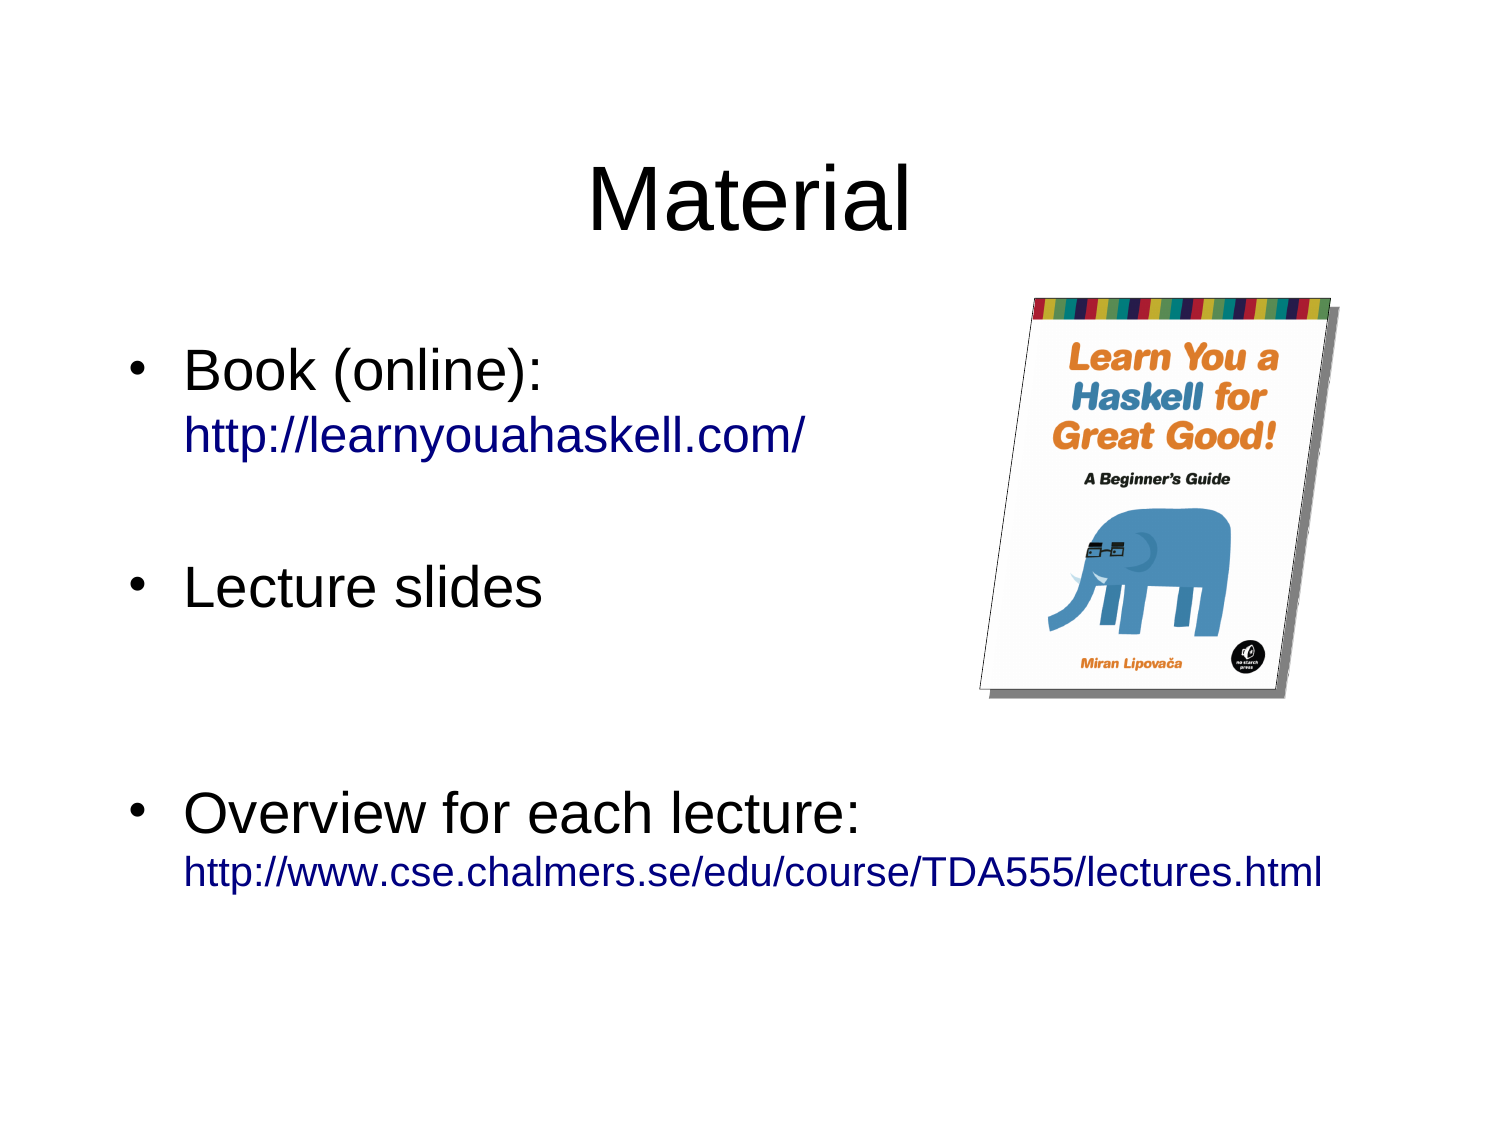

# Material
Book (online):
http://learnyouahaskell.com/
Lecture slides
Overview for each lecture:
http://www.cse.chalmers.se/edu/course/TDA555/lectures.html